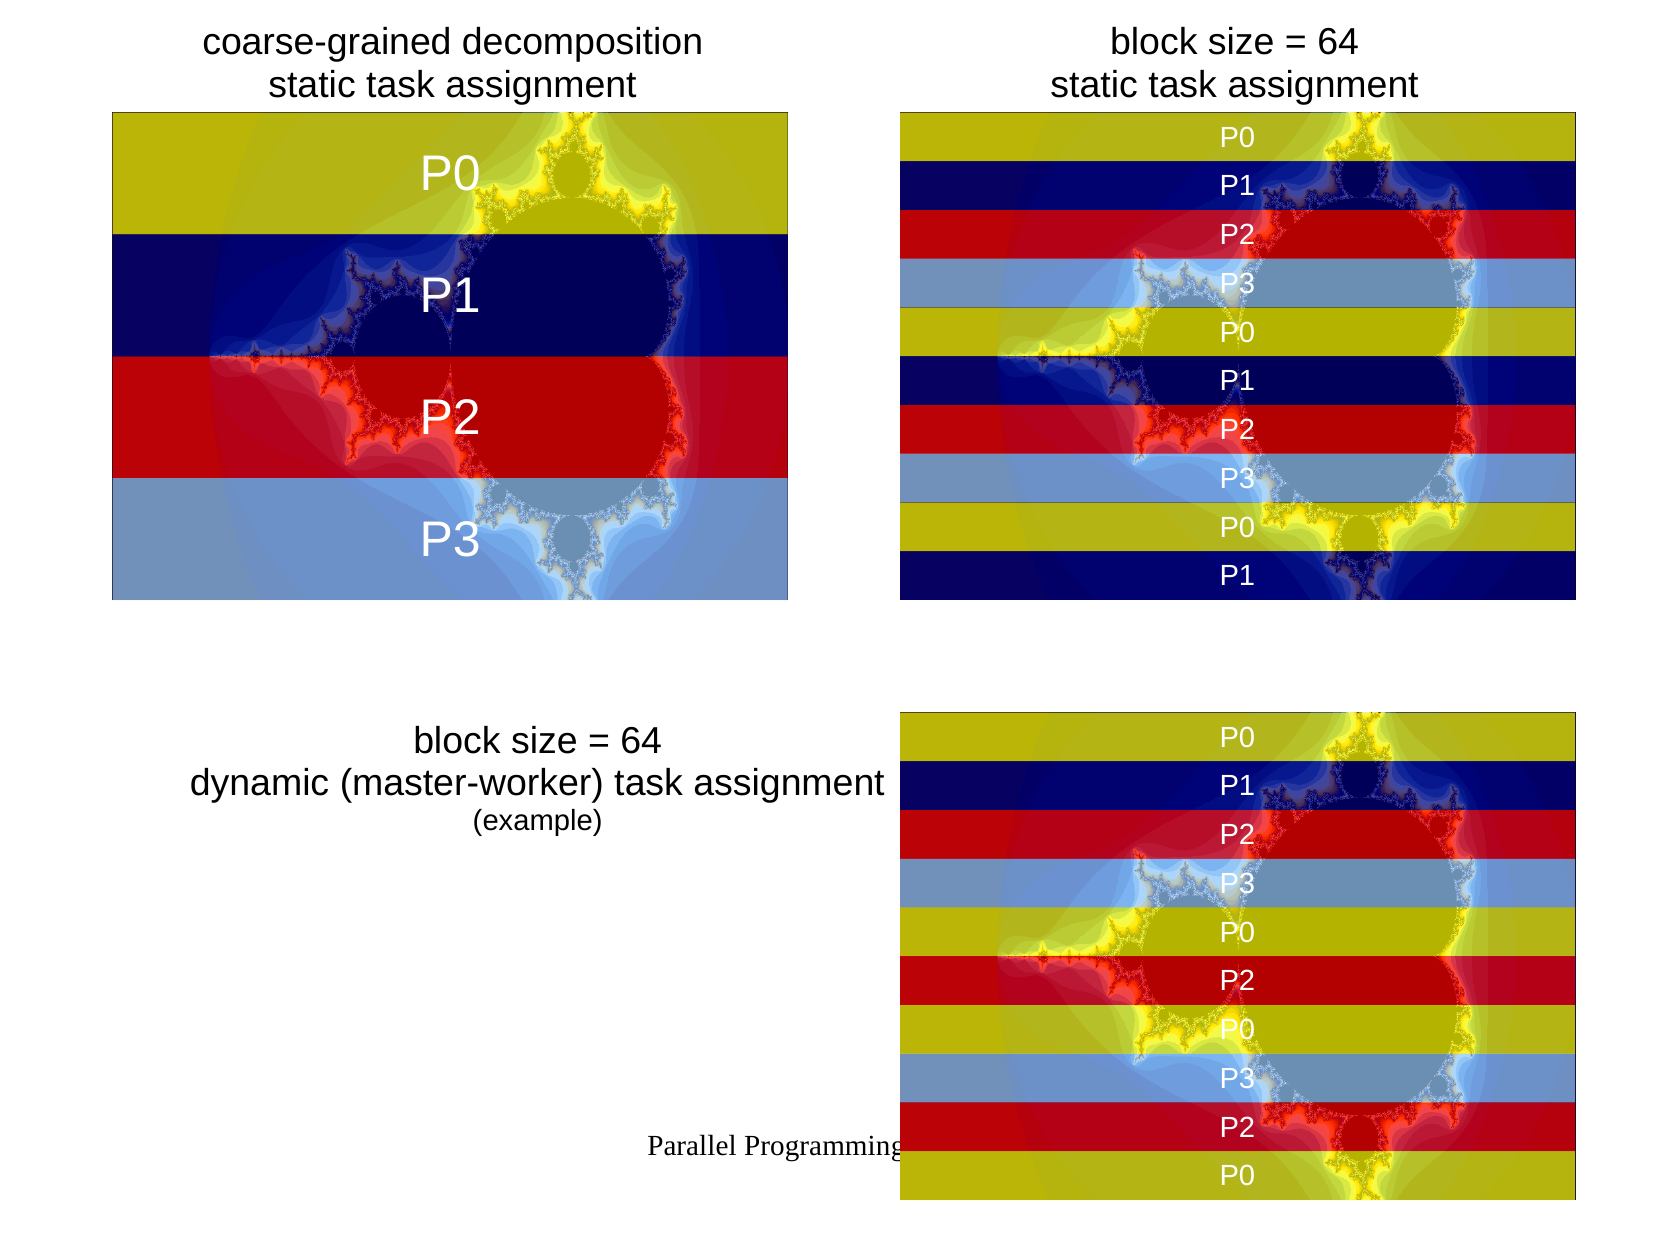

coarse-grained decomposition
static task assignment
block size = 64
static task assignment
P0
P0
P1
P2
P1
P3
P0
P1
P2
P2
P3
P3
P0
P1
block size = 64
dynamic (master-worker) task assignment
(example)
P0
P1
P2
P3
P0
P2
P0
P3
P2
Parallel Programming Patterns
31
P0